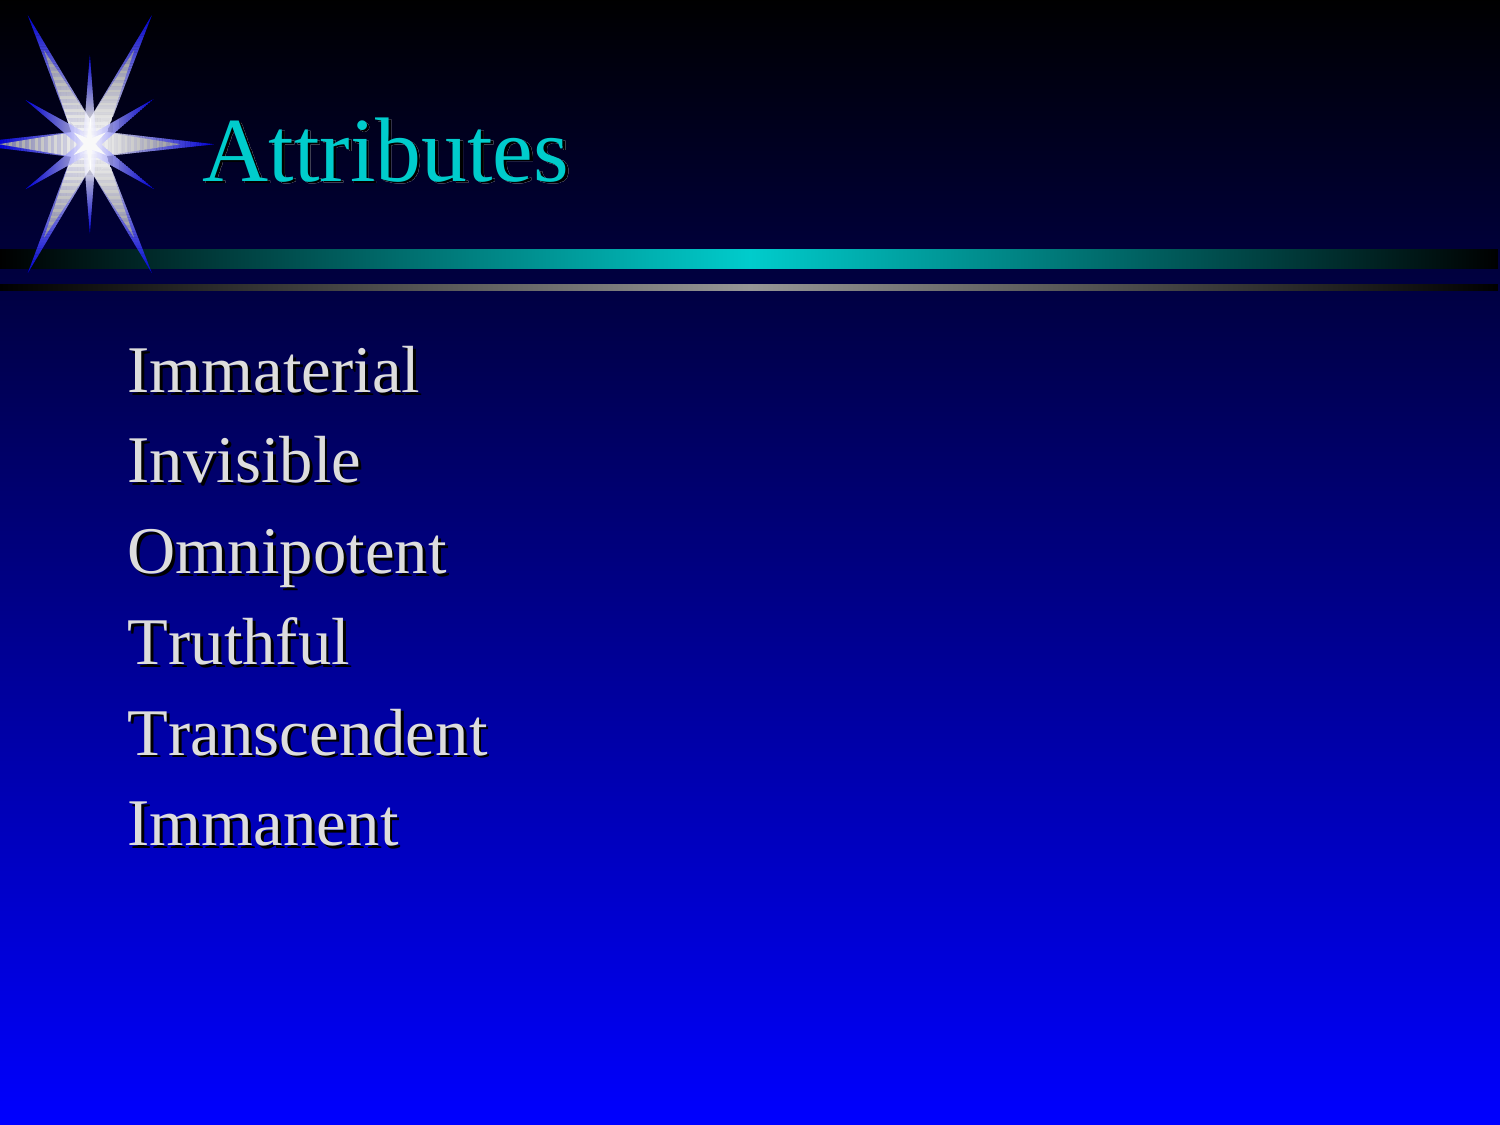

# Attributes
Immaterial
Invisible
Omnipotent
Truthful
Transcendent
Immanent